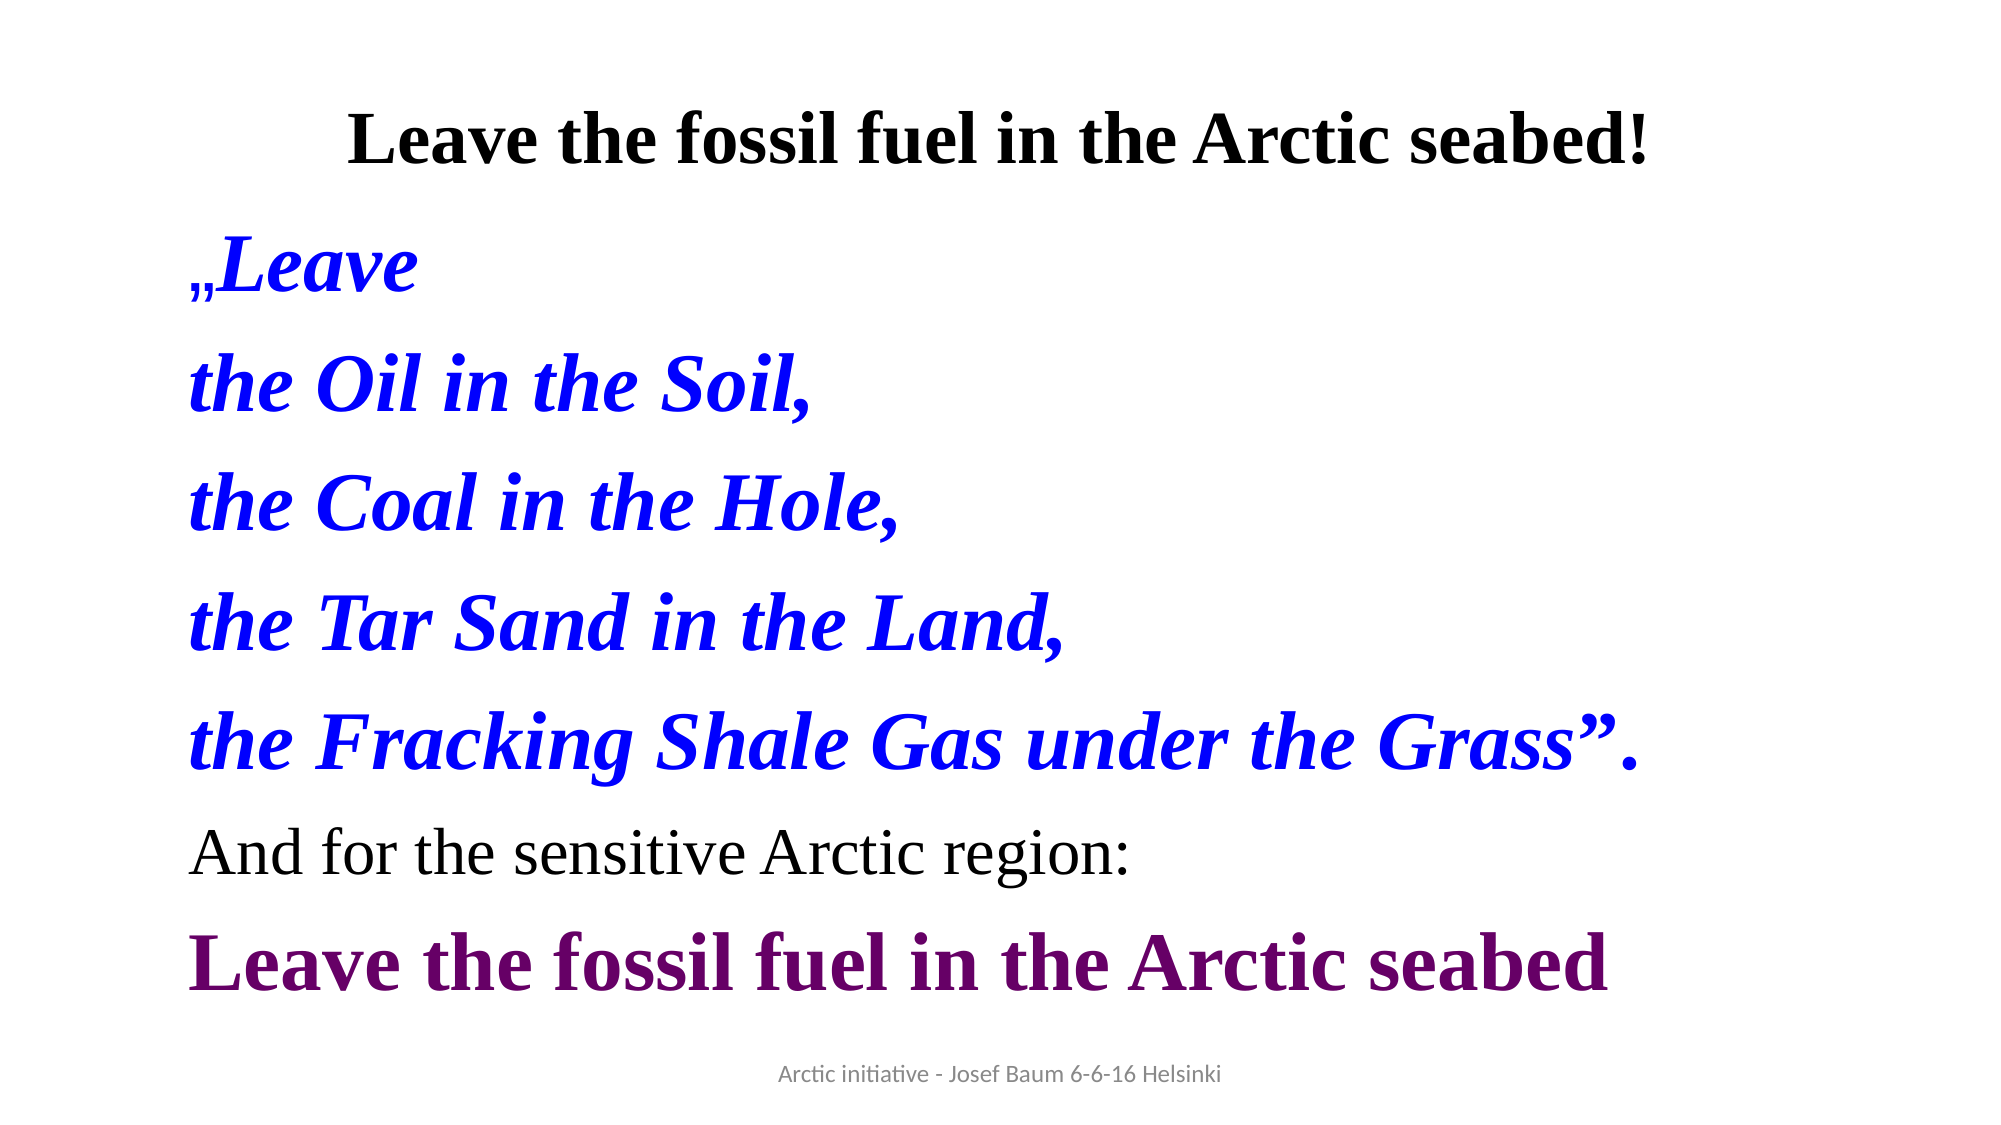

# Leave the fossil fuel in the Arctic seabed!
„Leave
the Oil in the Soil,
the Coal in the Hole,
the Tar Sand in the Land,
the Fracking Shale Gas under the Grass”.
And for the sensitive Arctic region:
Leave the fossil fuel in the Arctic seabed
Arctic initiative - Josef Baum 6-6-16 Helsinki